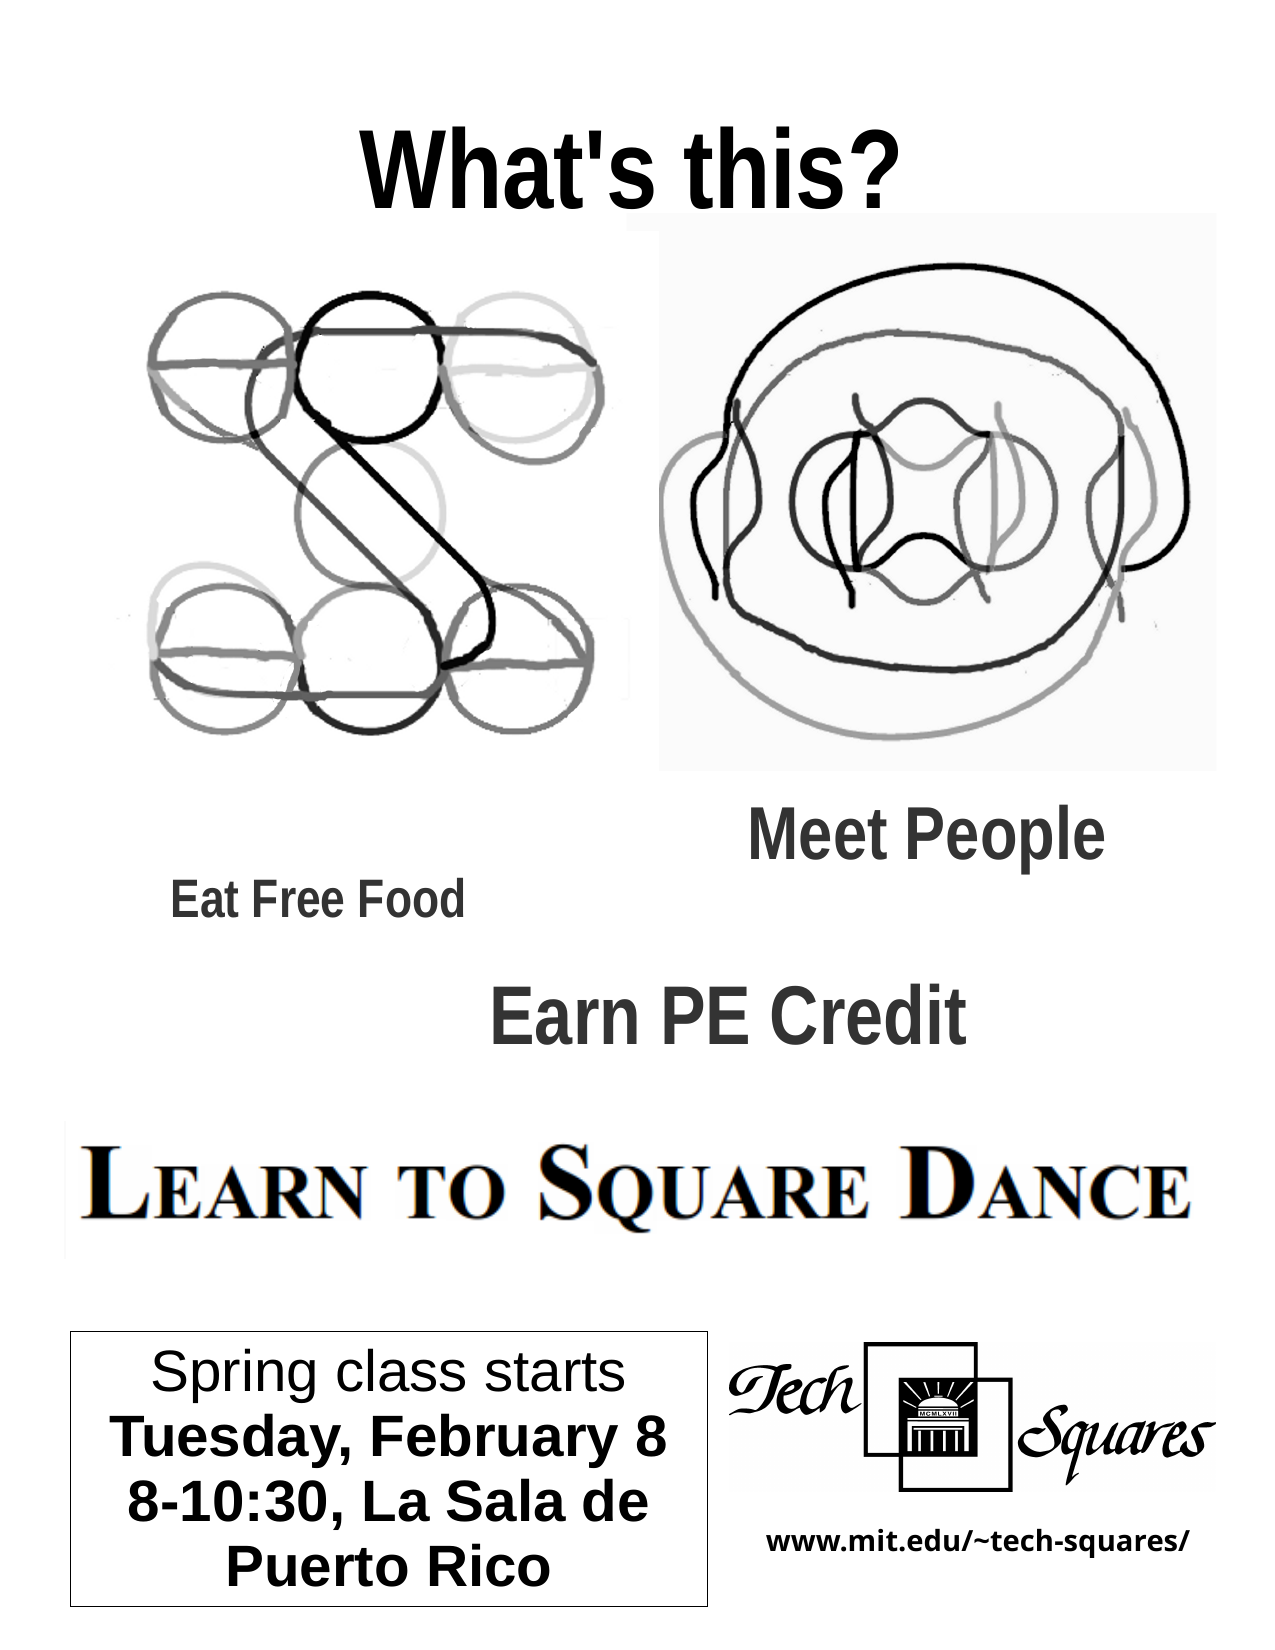

What's this?
Meet People
Eat Free Food
Earn PE Credit
Spring class starts Tuesday, February 8
8-10:30, La Sala de Puerto Rico
www.mit.edu/~tech-squares/